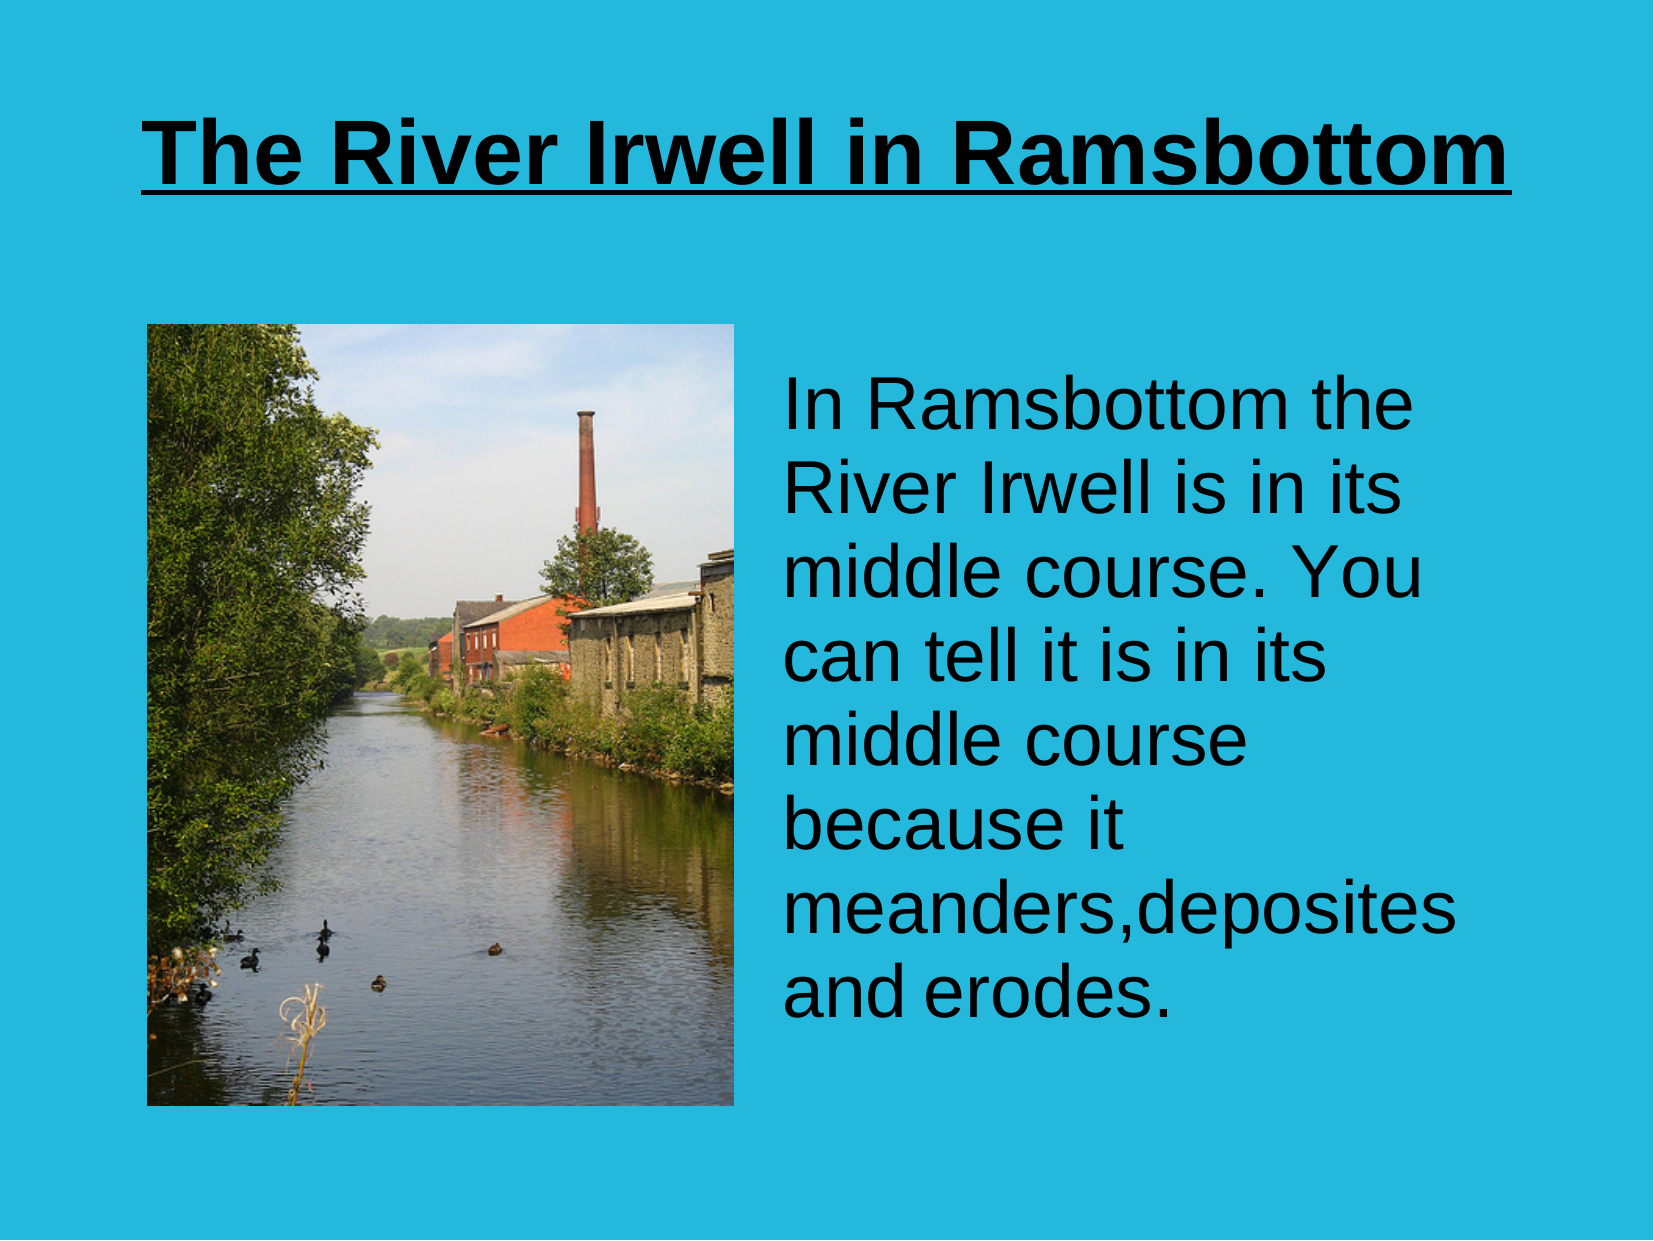

# The River Irwell in Ramsbottom
In Ramsbottom the River Irwell is in its middle course. You can tell it is in its middle course because it meanders,deposites and erodes.